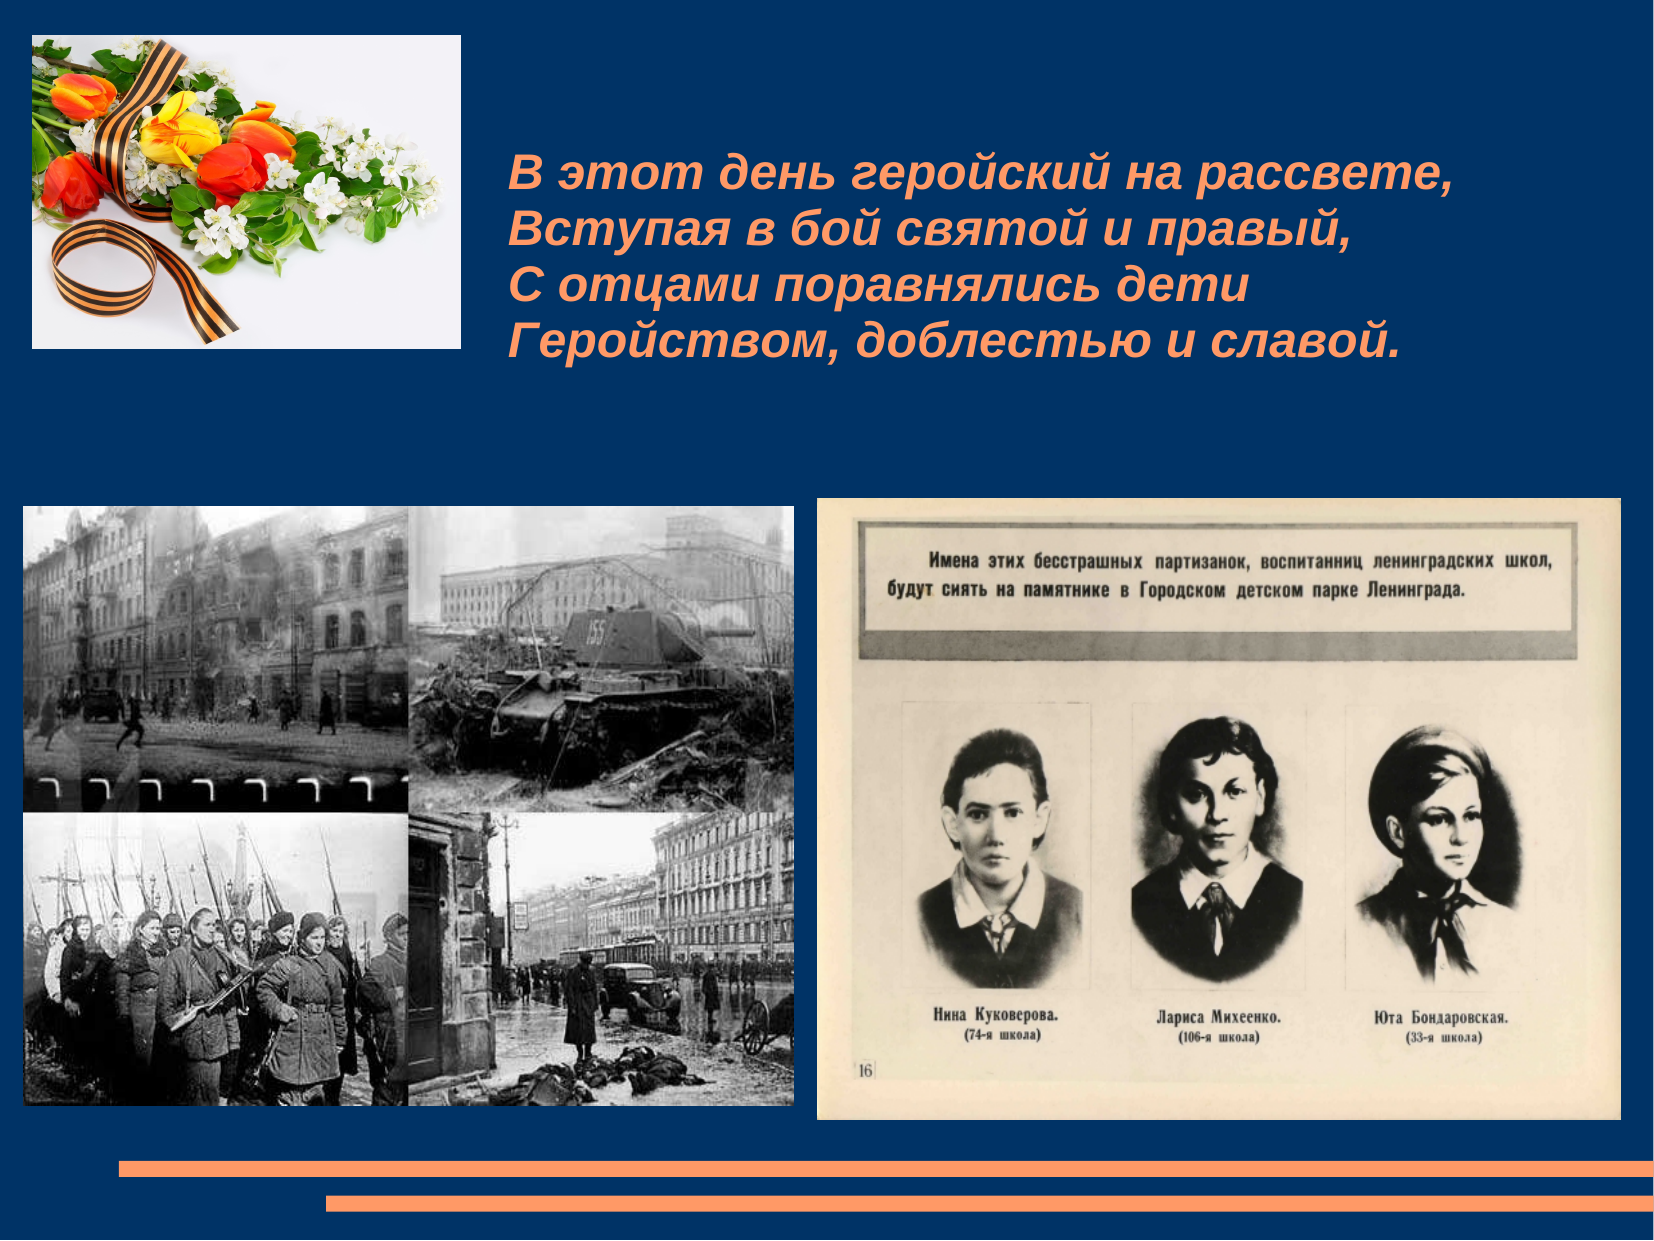

# В этот день геройский на рассвете, Вступая в бой святой и правый, С отцами поравнялись дети Геройством, доблестью и славой.